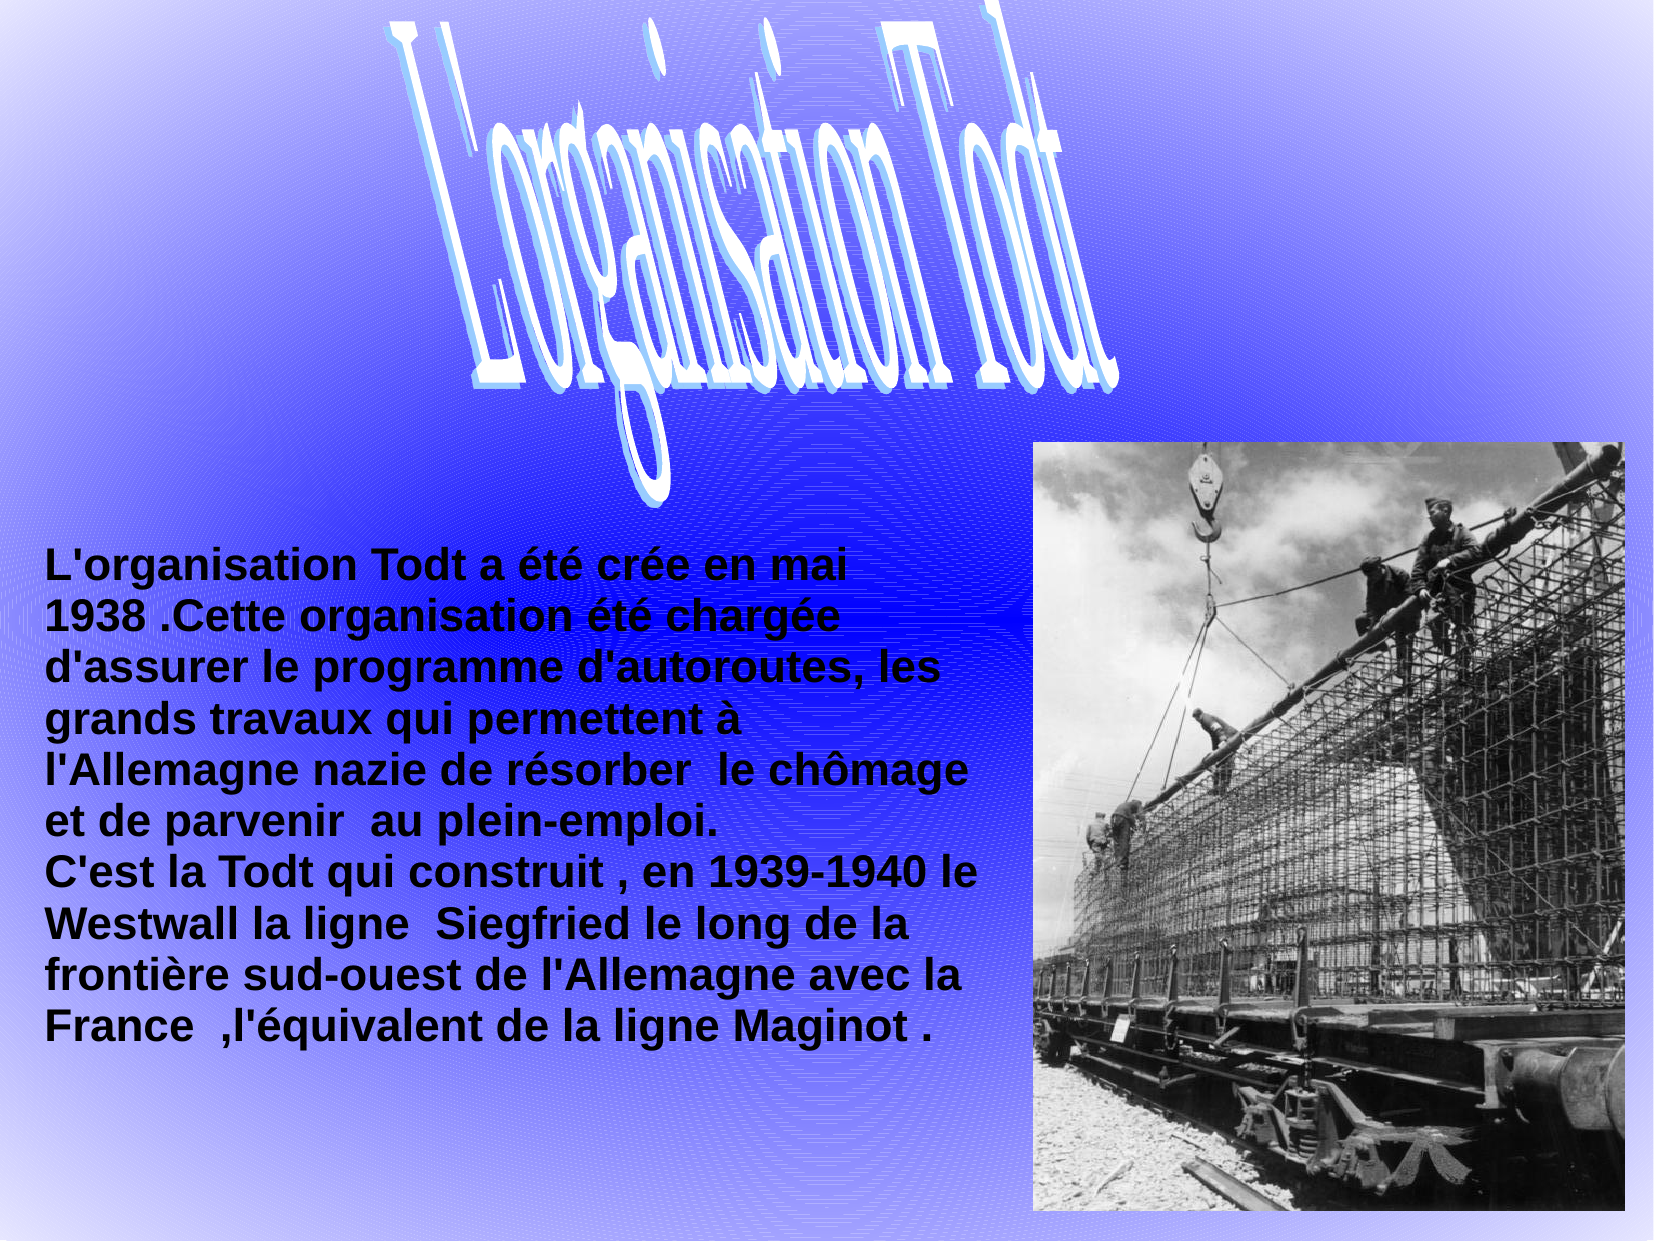

L'organisation Todt
L'organisation Todt a été crée en mai 1938 .Cette organisation été chargée d'assurer le programme d'autoroutes, les grands travaux qui permettent à l'Allemagne nazie de résorber le chômage et de parvenir au plein-emploi.
C'est la Todt qui construit , en 1939-1940 le Westwall la ligne Siegfried le long de la frontière sud-ouest de l'Allemagne avec la France ,l'équivalent de la ligne Maginot .